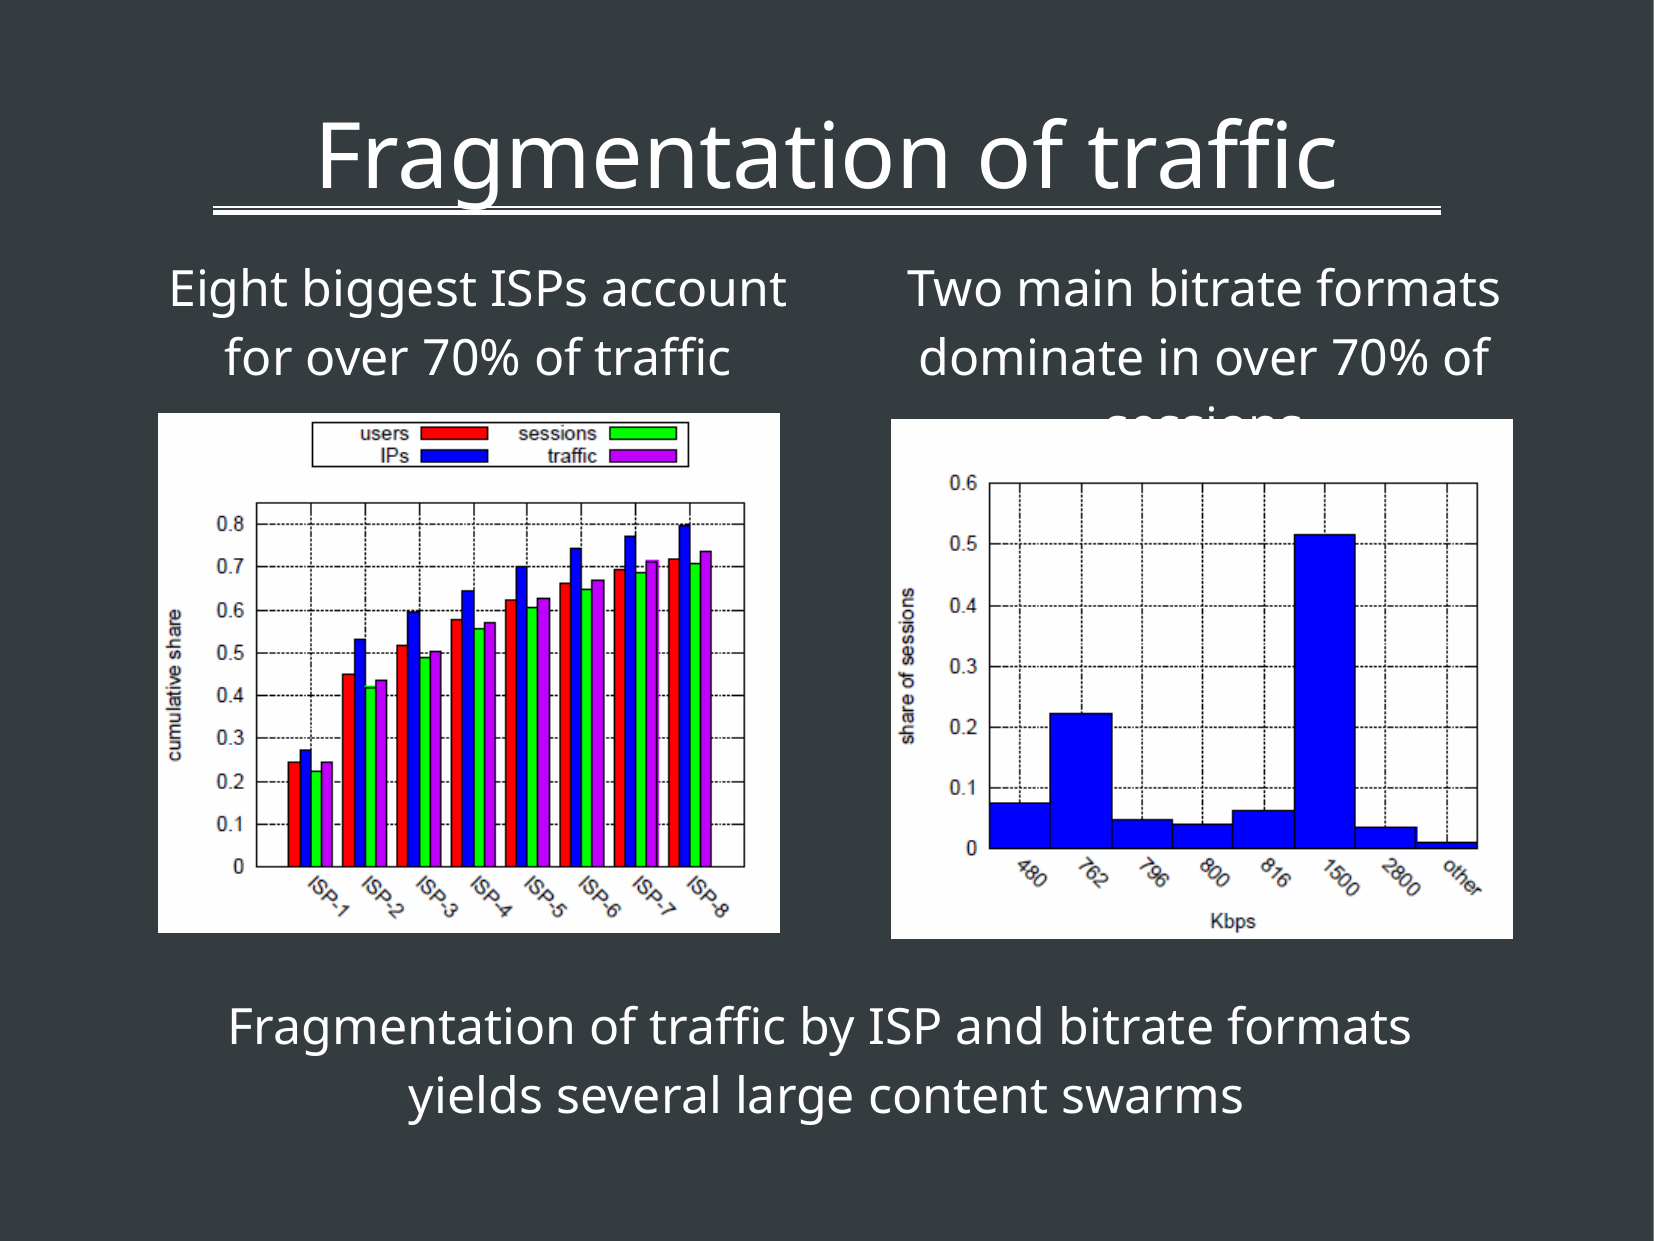

# Fragmentation of traffic
Eight biggest ISPs account for over 70% of traffic
Two main bitrate formats dominate in over 70% of sessions
Fragmentation of traffic by ISP and bitrate formats
yields several large content swarms